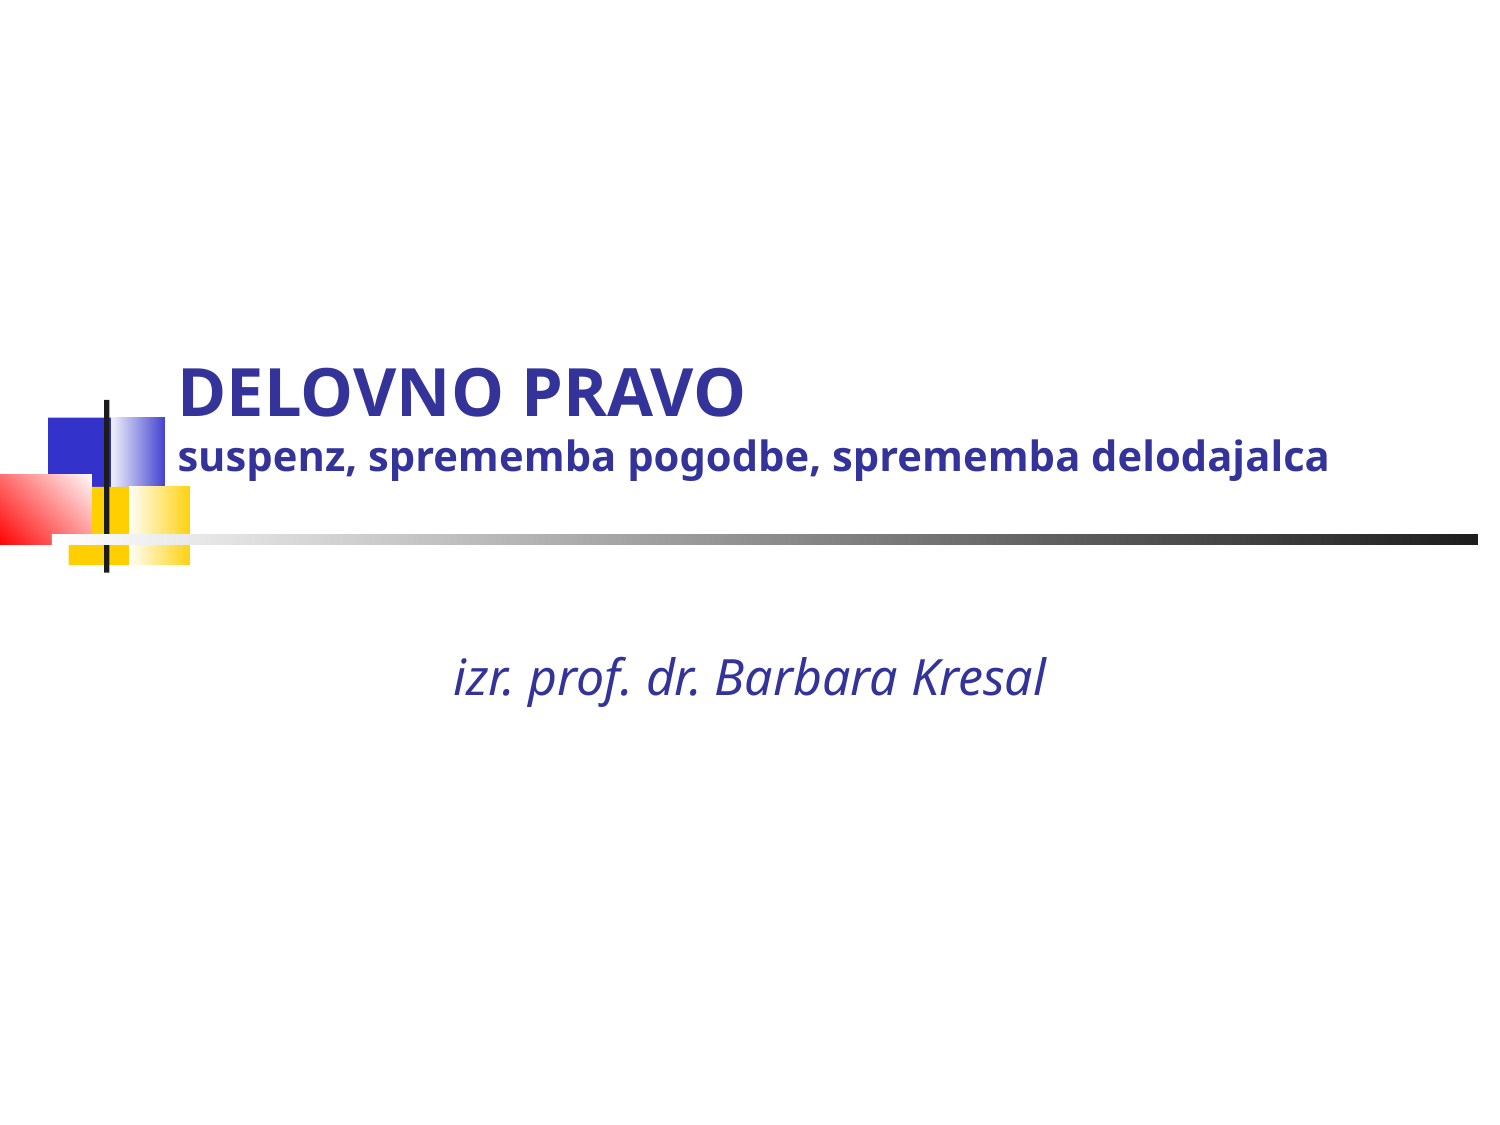

# DELOVNO PRAVO suspenz, sprememba pogodbe, sprememba delodajalca
izr. prof. dr. Barbara Kresal